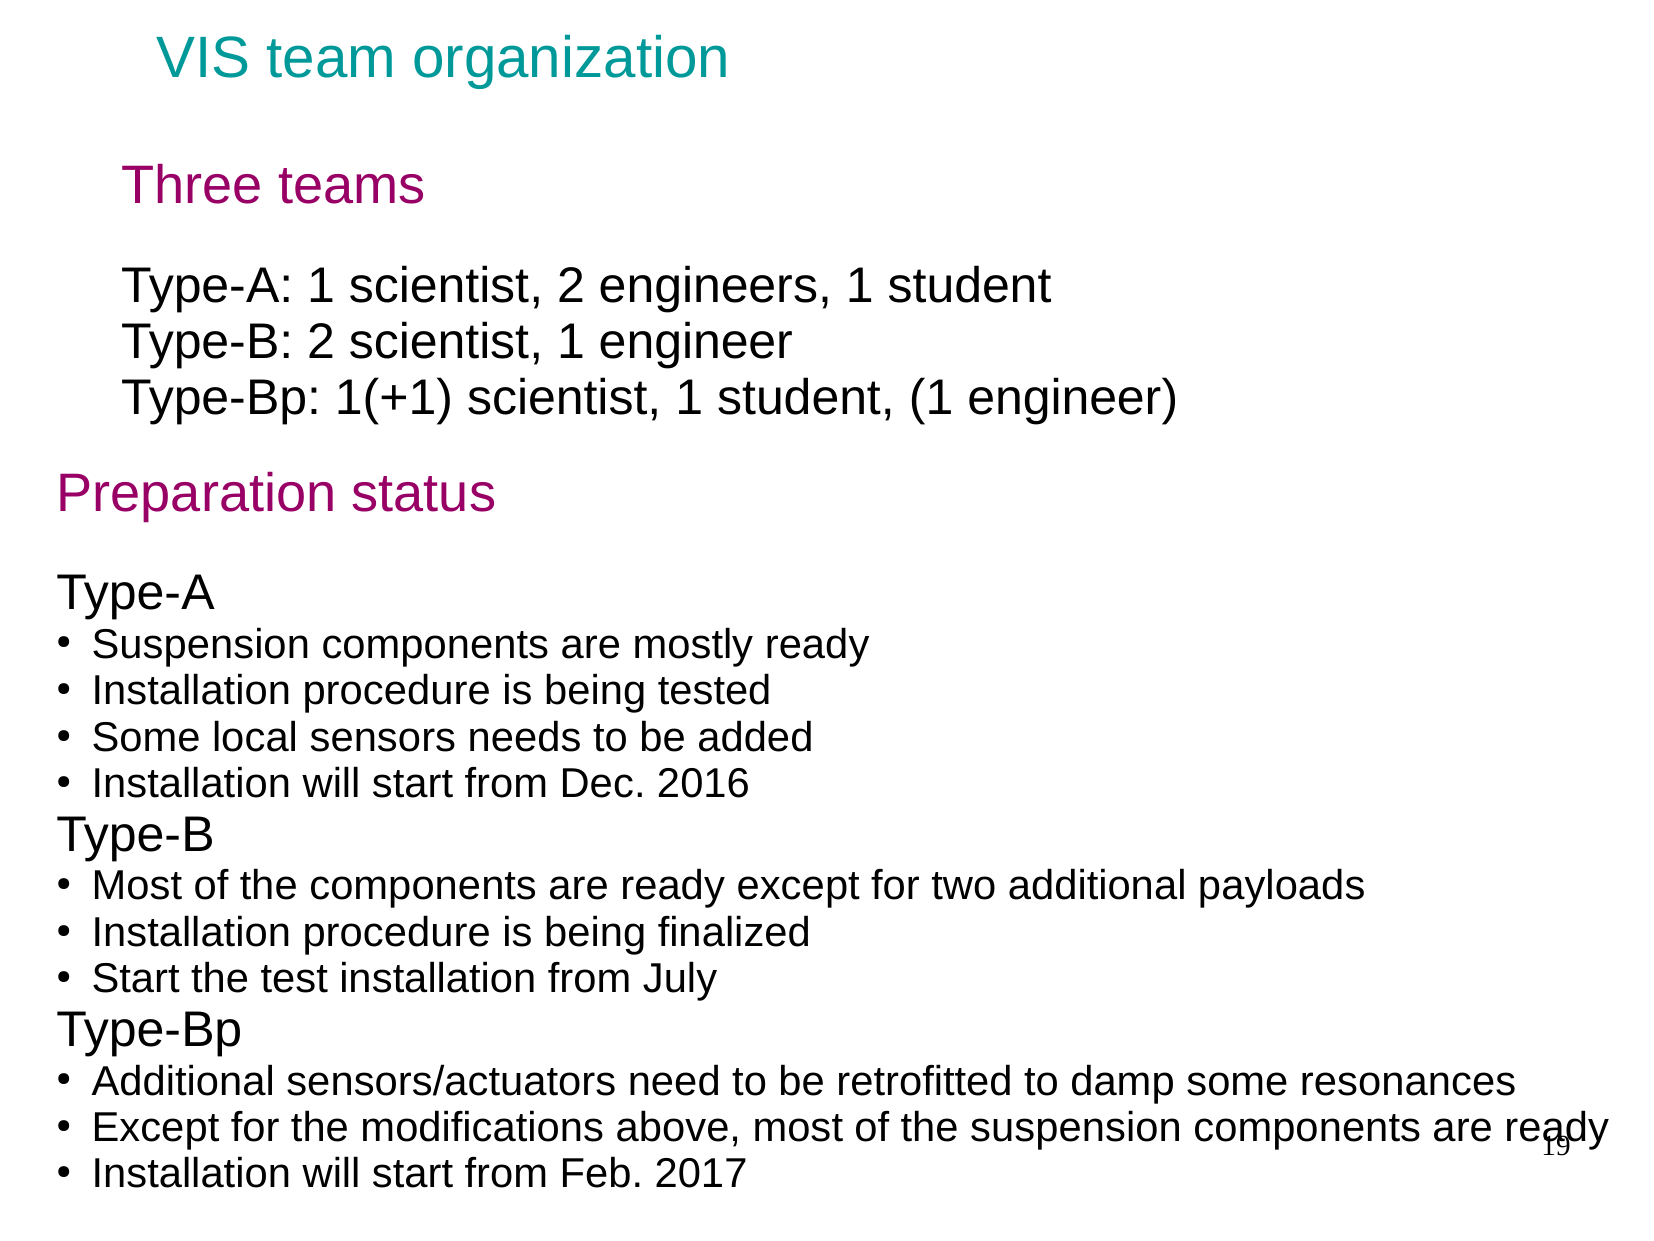

VIS team organization
Three teams
Type-A: 1 scientist, 2 engineers, 1 student
Type-B: 2 scientist, 1 engineer
Type-Bp: 1(+1) scientist, 1 student, (1 engineer)
Preparation status
Type-A
Suspension components are mostly ready
Installation procedure is being tested
Some local sensors needs to be added
Installation will start from Dec. 2016
Type-B
Most of the components are ready except for two additional payloads
Installation procedure is being finalized
Start the test installation from July
Type-Bp
Additional sensors/actuators need to be retrofitted to damp some resonances
Except for the modifications above, most of the suspension components are ready
Installation will start from Feb. 2017
19